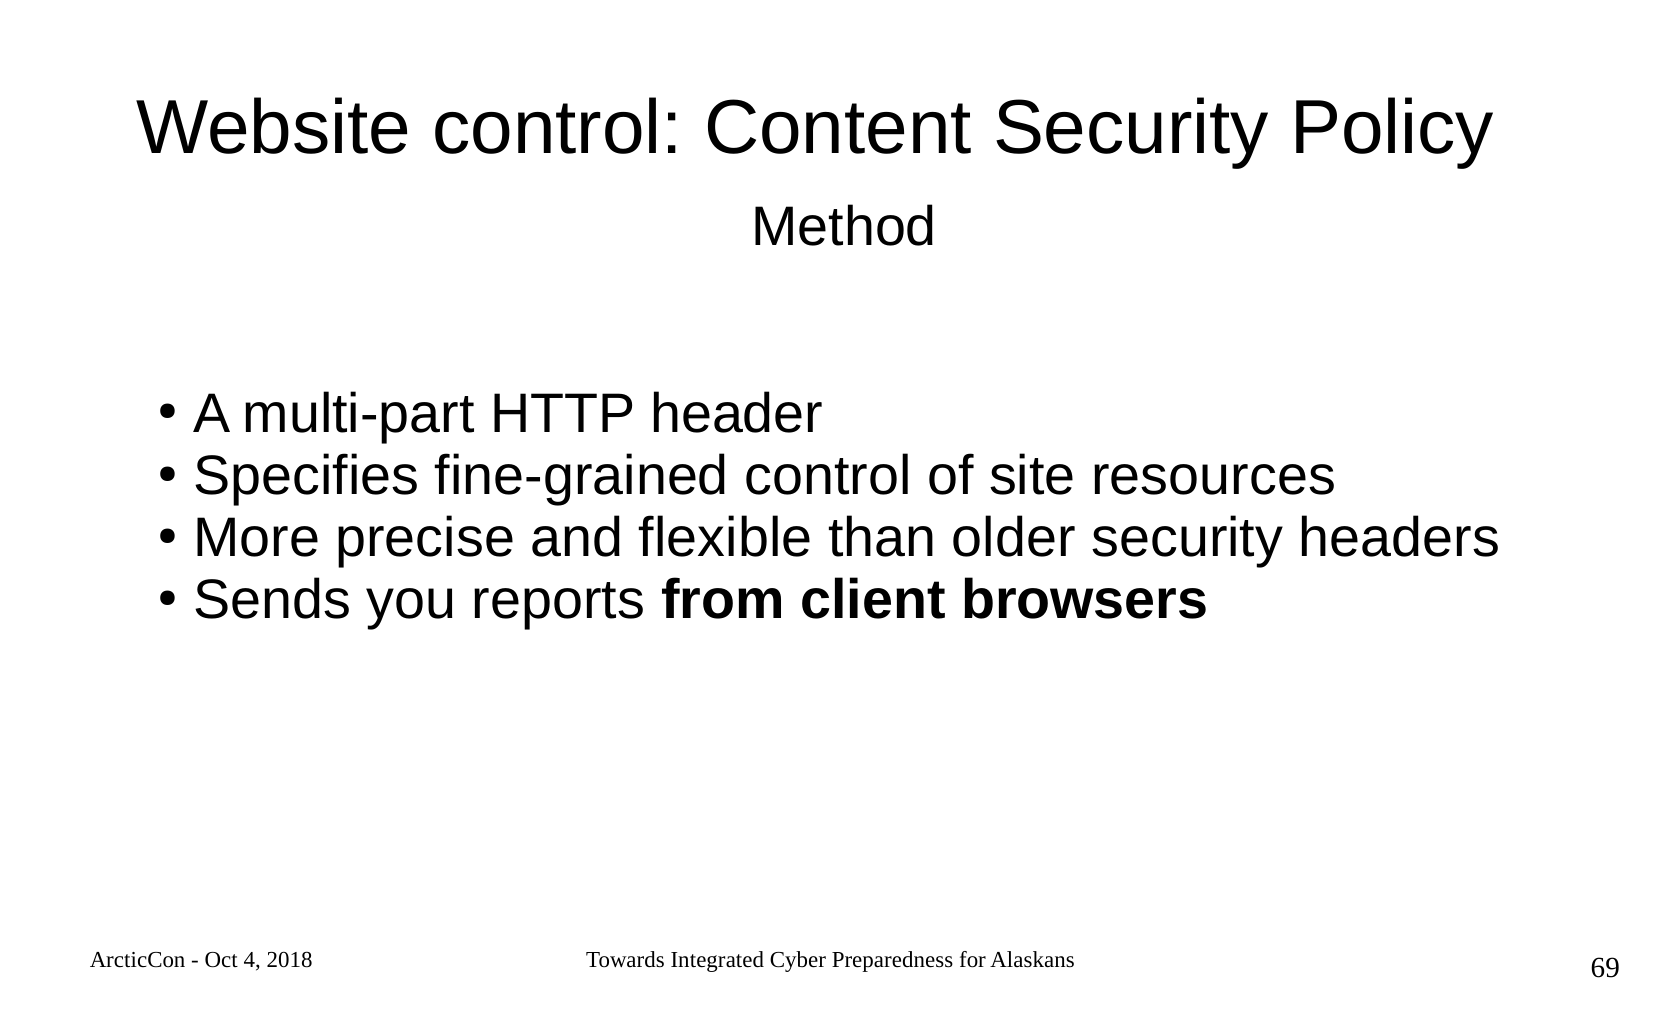

# Website control: Content Security Policy
Method
A multi-part HTTP header
Specifies fine-grained control of site resources
More precise and flexible than older security headers
Sends you reports from client browsers